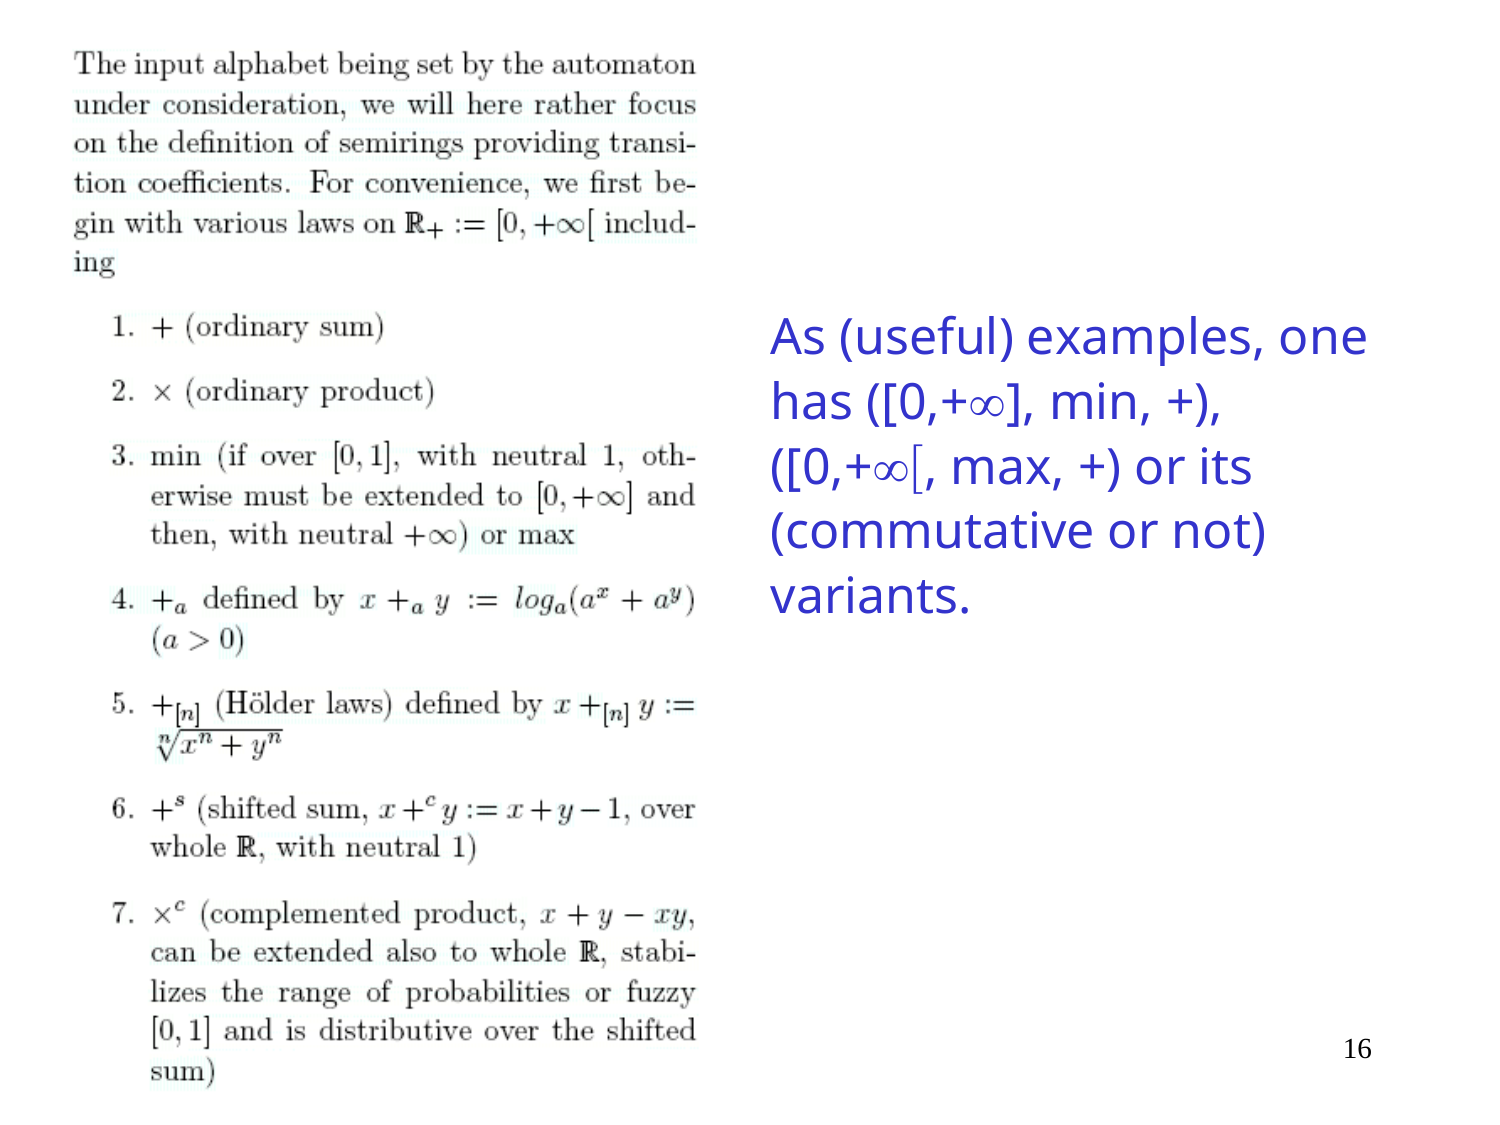

As (useful) examples, one
has ([0,+], min, +),
([0,+[, max, +) or its
(commutative or not)
variants.
16